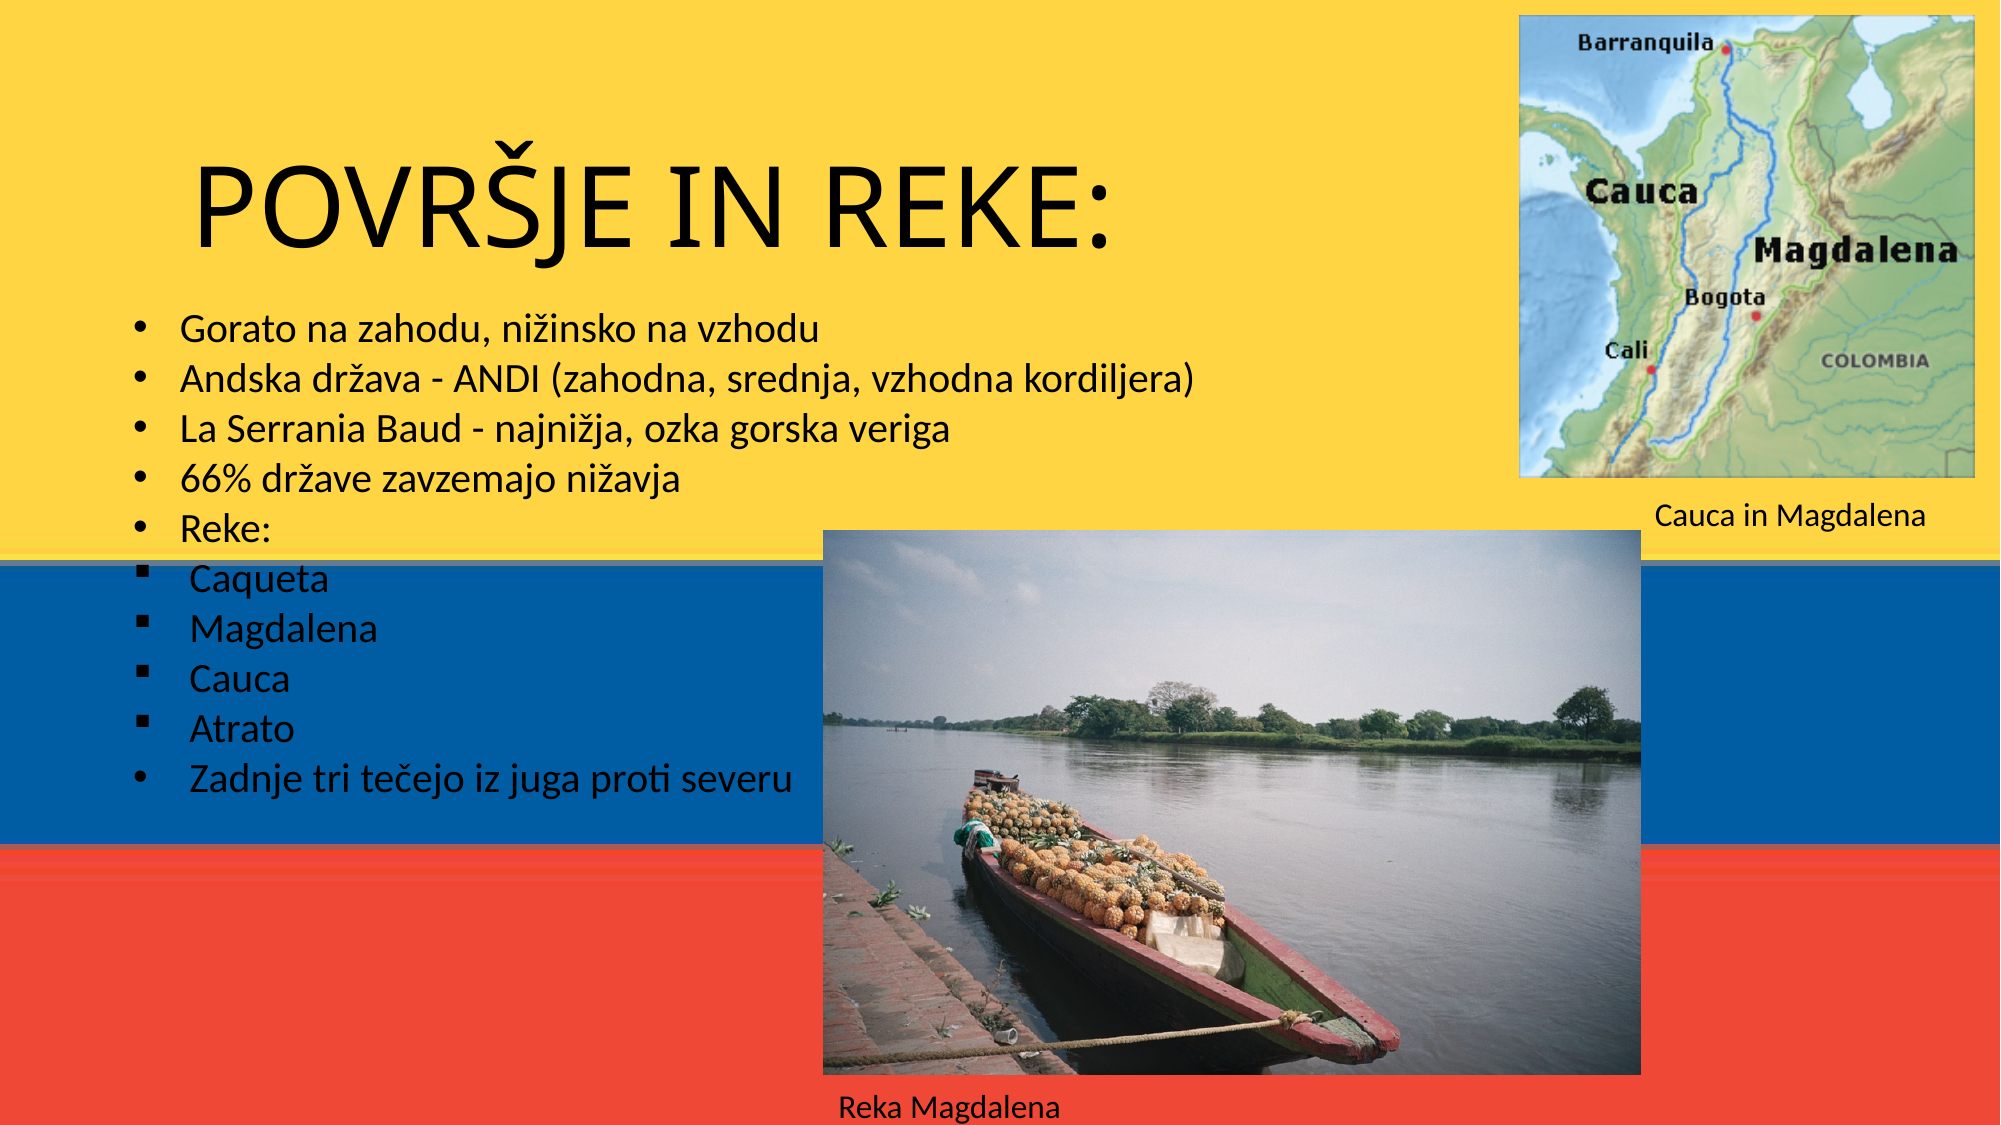

# površje in reke:
Gorato na zahodu, nižinsko na vzhodu
Andska država - ANDI (zahodna, srednja, vzhodna kordiljera)
La Serrania Baud - najnižja, ozka gorska veriga
66% države zavzemajo nižavja
Reke:
Caqueta
Magdalena
Cauca
Atrato
Zadnje tri tečejo iz juga proti severu
Cauca in Magdalena
Reka Magdalena